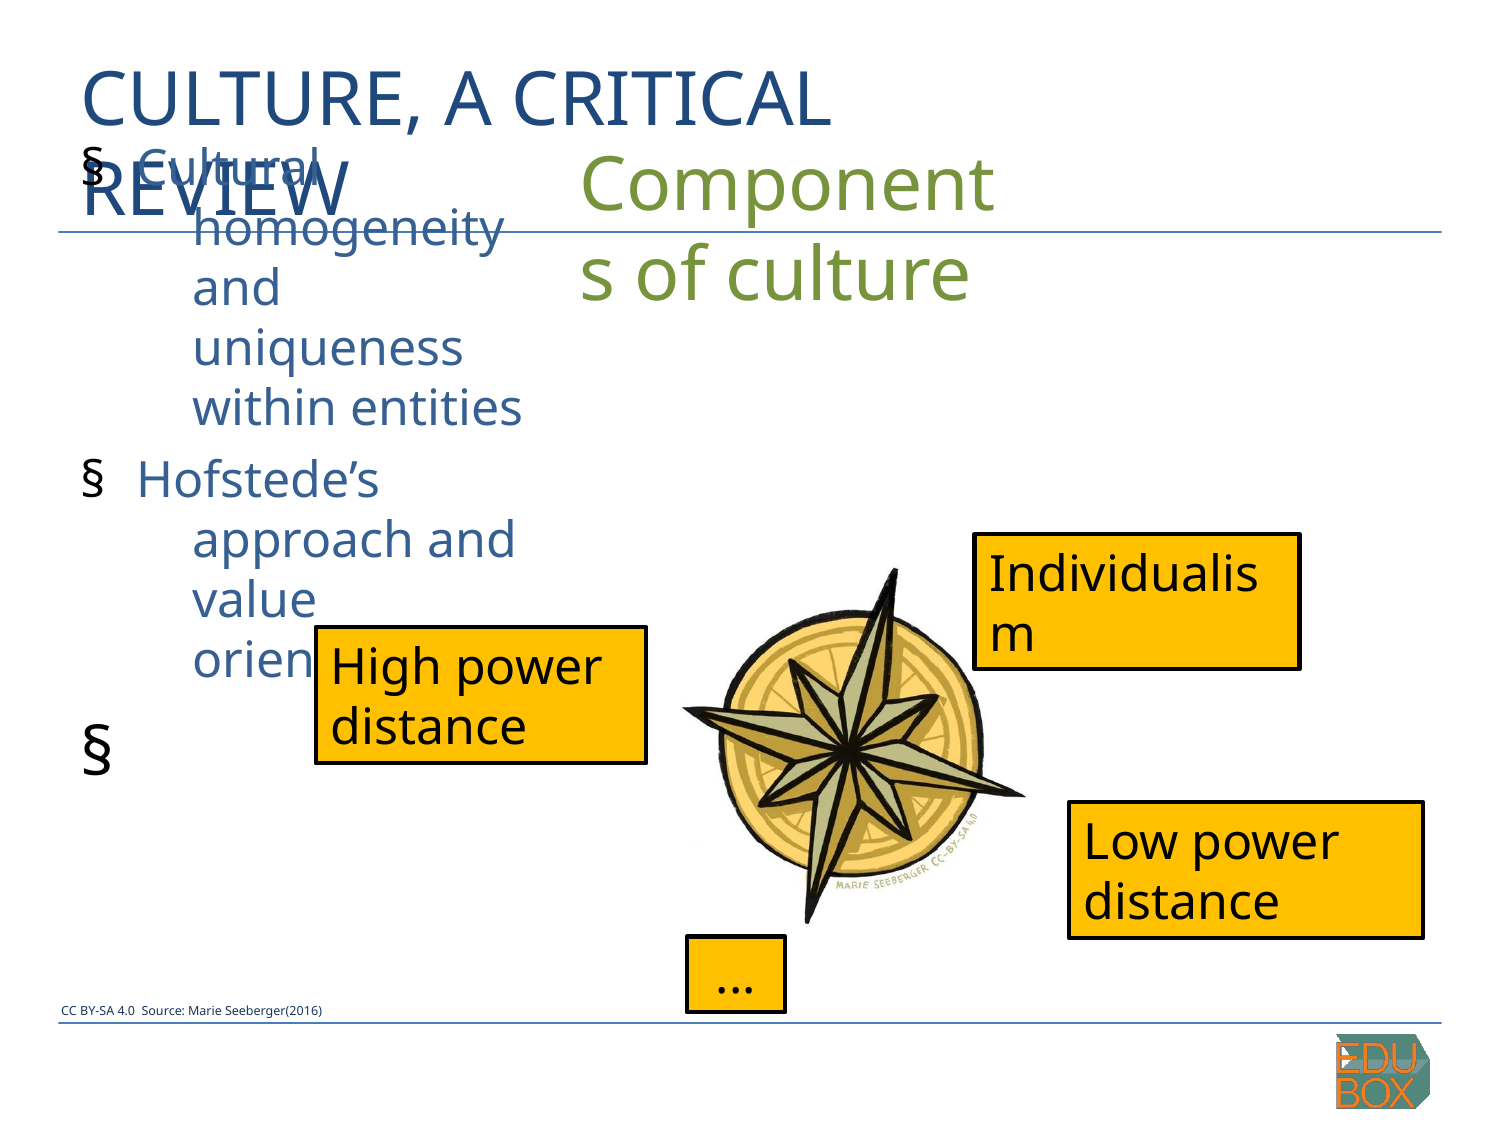

# CULTURE, A CRITICAL REVIEW
Cultural homogeneity and uniqueness within entities
Hofstede’s approach and value orientations
Components of culture
Individualism
High power distance
Low power distance
...
CC BY-SA 4.0 Source: Marie Seeberger(2016)